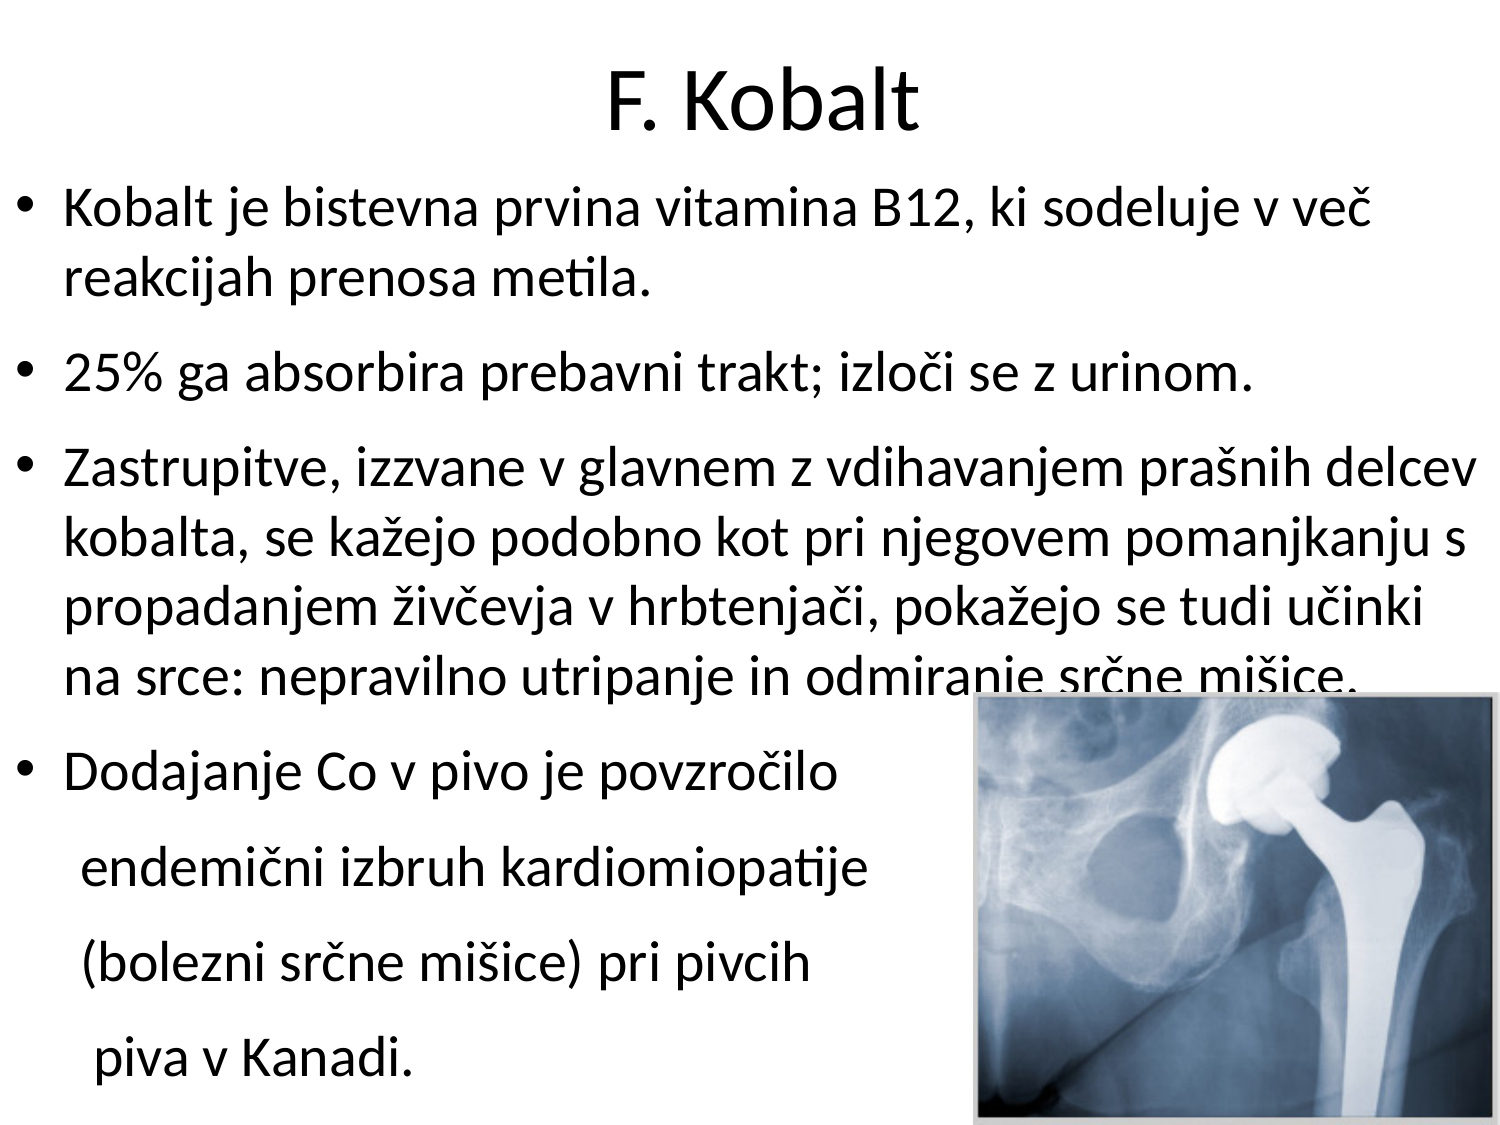

# F. Kobalt
Kobalt je bistevna prvina vitamina B12, ki sodeluje v več reakcijah prenosa metila.
25% ga absorbira prebavni trakt; izloči se z urinom.
Zastrupitve, izzvane v glavnem z vdihavanjem prašnih delcev kobalta, se kažejo podobno kot pri njegovem pomanjkanju s propadanjem živčevja v hrbtenjači, pokažejo se tudi učinki na srce: nepravilno utripanje in odmiranje srčne mišice.
Dodajanje Co v pivo je povzročilo
	endemični izbruh kardiomiopatije
	(bolezni srčne mišice) pri pivcih
	 piva v Kanadi.